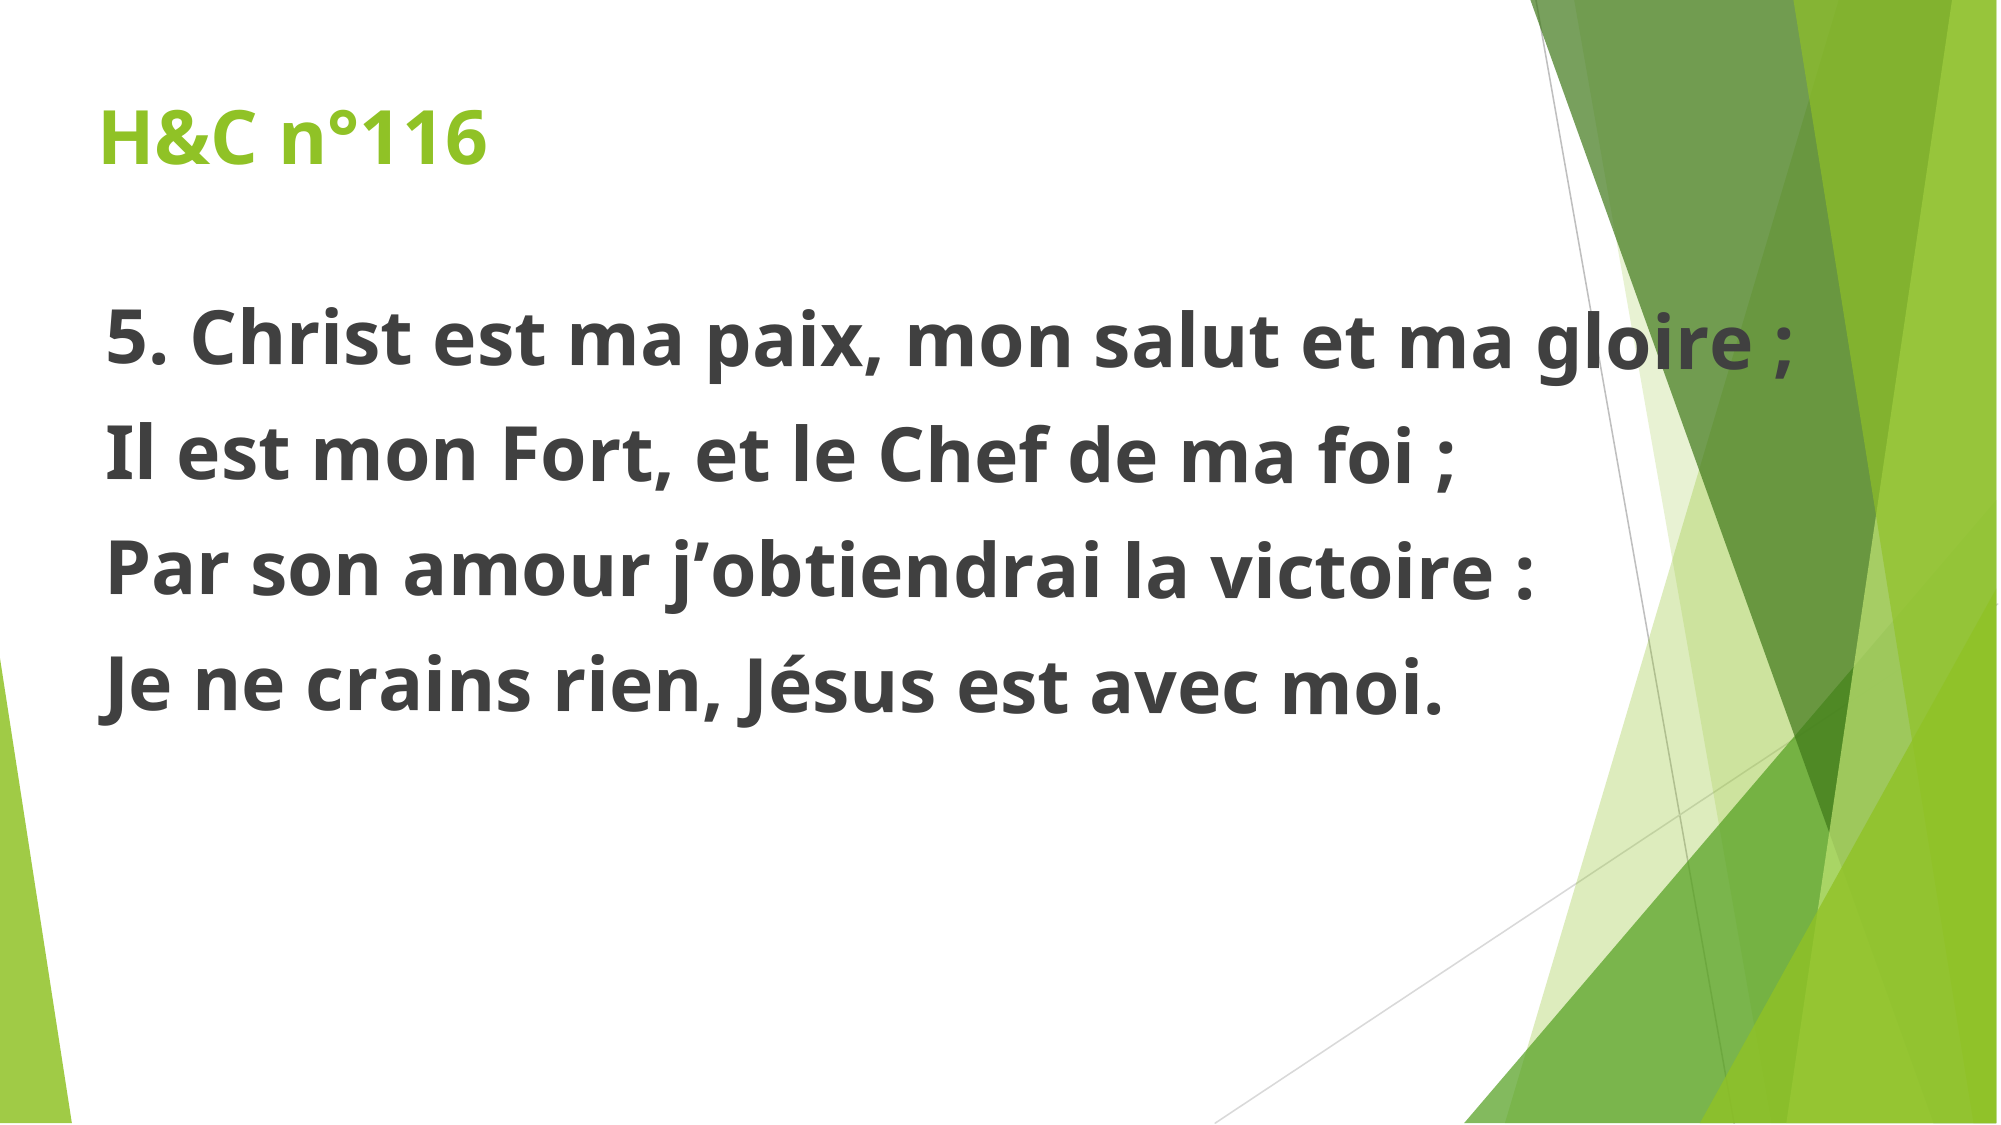

H&C n°116
5. Christ est ma paix, mon salut et ma gloire ;
Il est mon Fort, et le Chef de ma foi ;
Par son amour j’obtiendrai la victoire :
Je ne crains rien, Jésus est avec moi.